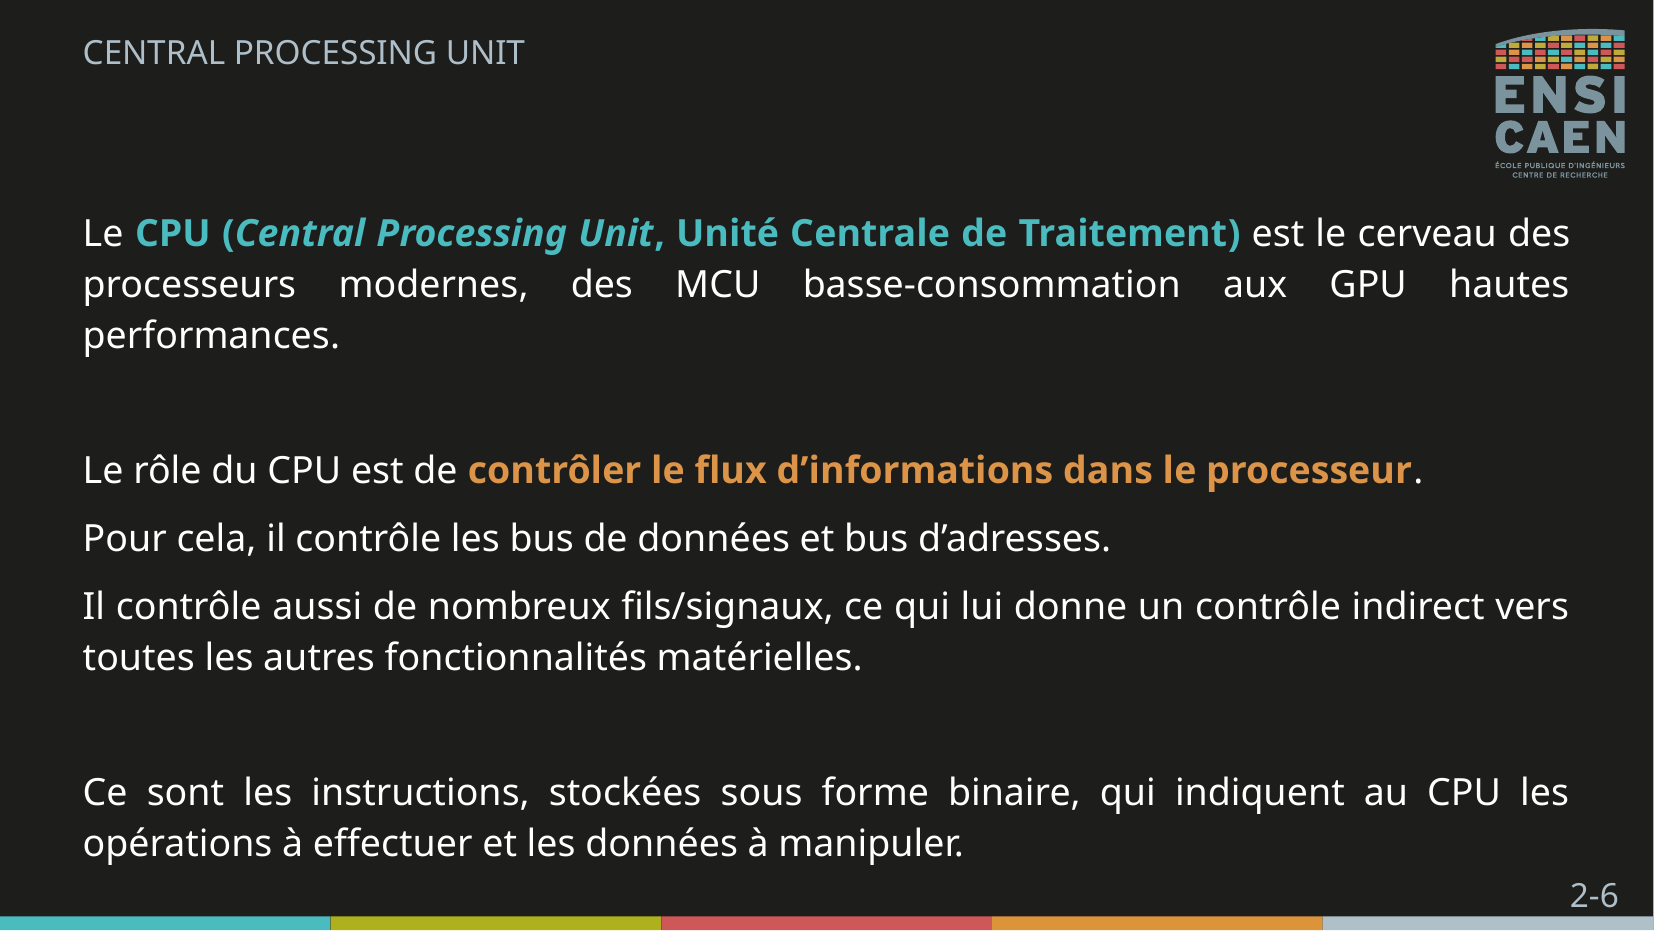

# CENTRAL PROCESSING UNIT
Le CPU (Central Processing Unit, Unité Centrale de Traitement) est le cerveau des processeurs modernes, des MCU basse-consommation aux GPU hautes performances.
Le rôle du CPU est de contrôler le flux d’informations dans le processeur.
Pour cela, il contrôle les bus de données et bus d’adresses.
Il contrôle aussi de nombreux fils/signaux, ce qui lui donne un contrôle indirect vers toutes les autres fonctionnalités matérielles.
Ce sont les instructions, stockées sous forme binaire, qui indiquent au CPU les opérations à effectuer et les données à manipuler.